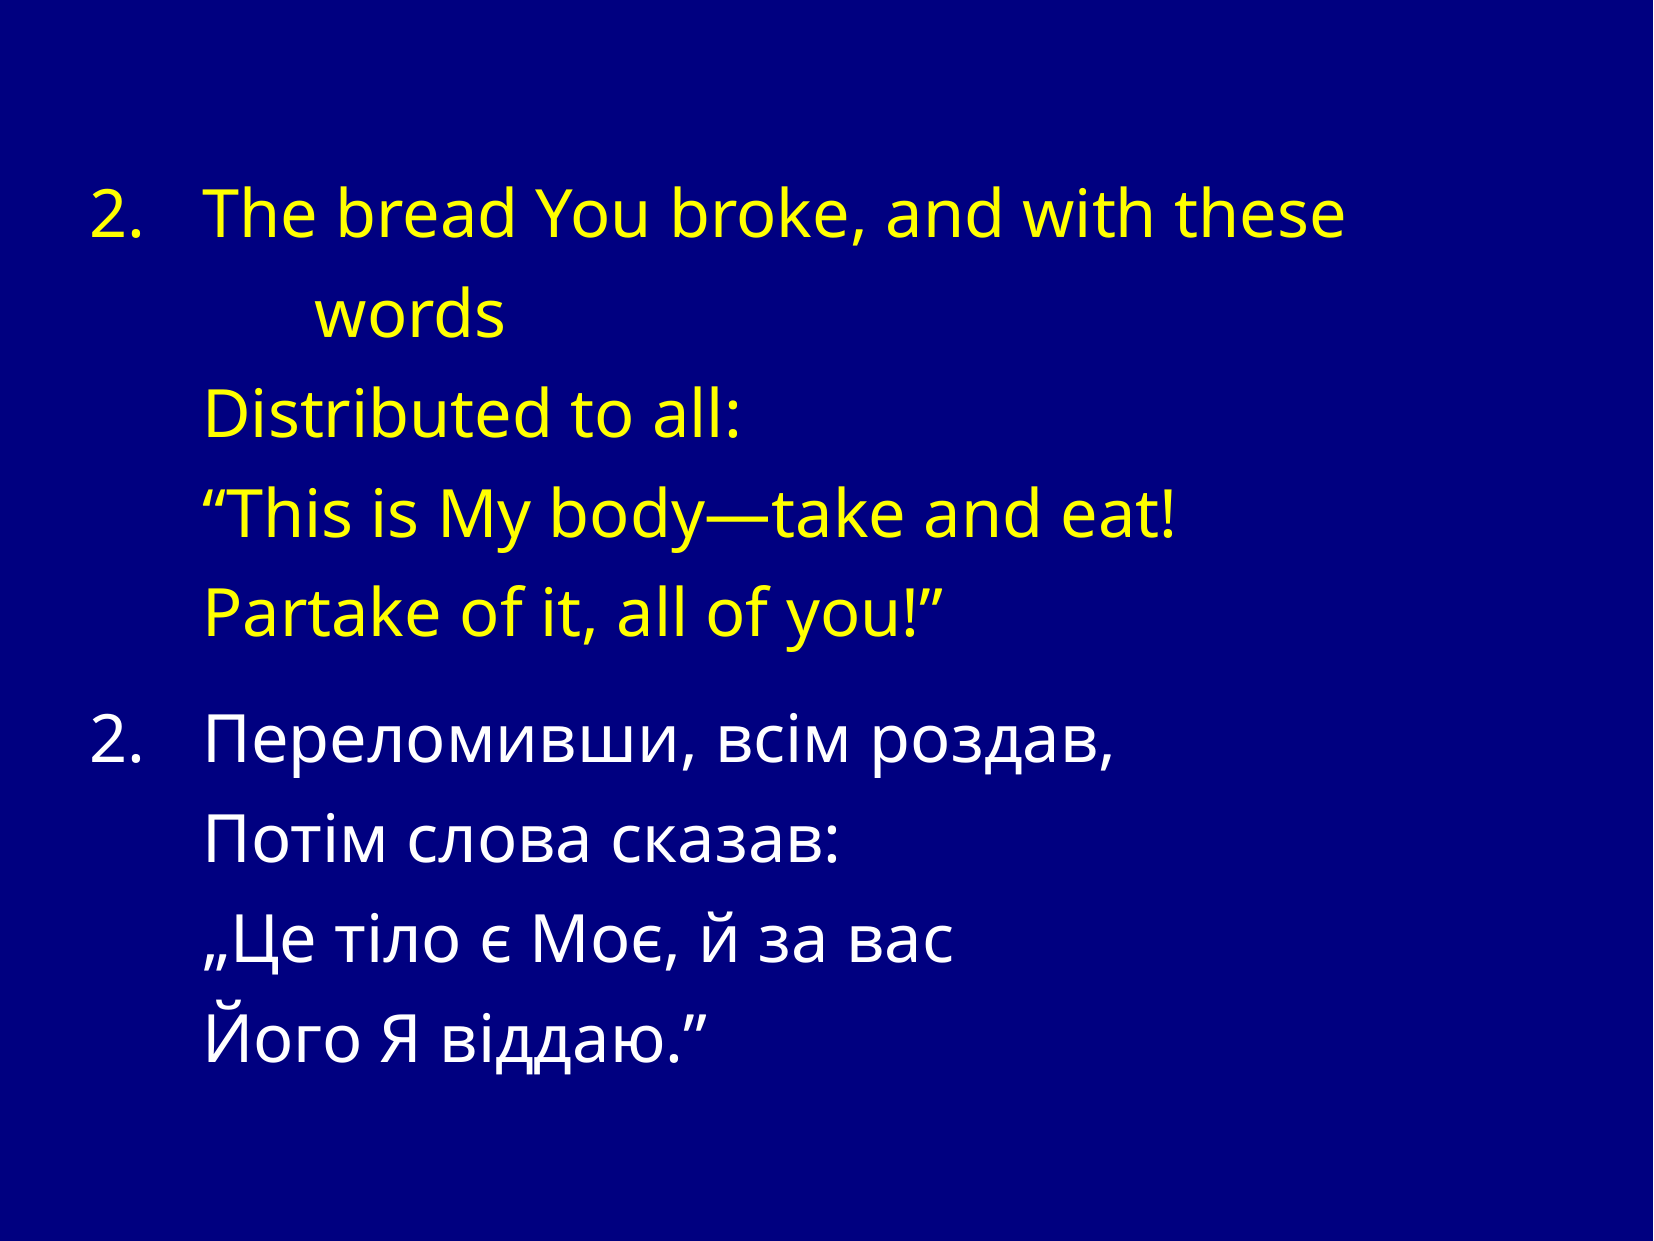

2.	The bread You broke, and with these
		words
	Distributed to all:
	“This is My body—take and eat!
	Partake of it, all of you!”
2.	Переломивши, всім роздав,
	Потім слова сказав:
	„Це тіло є Моє, й за вас
	Його Я віддаю.”